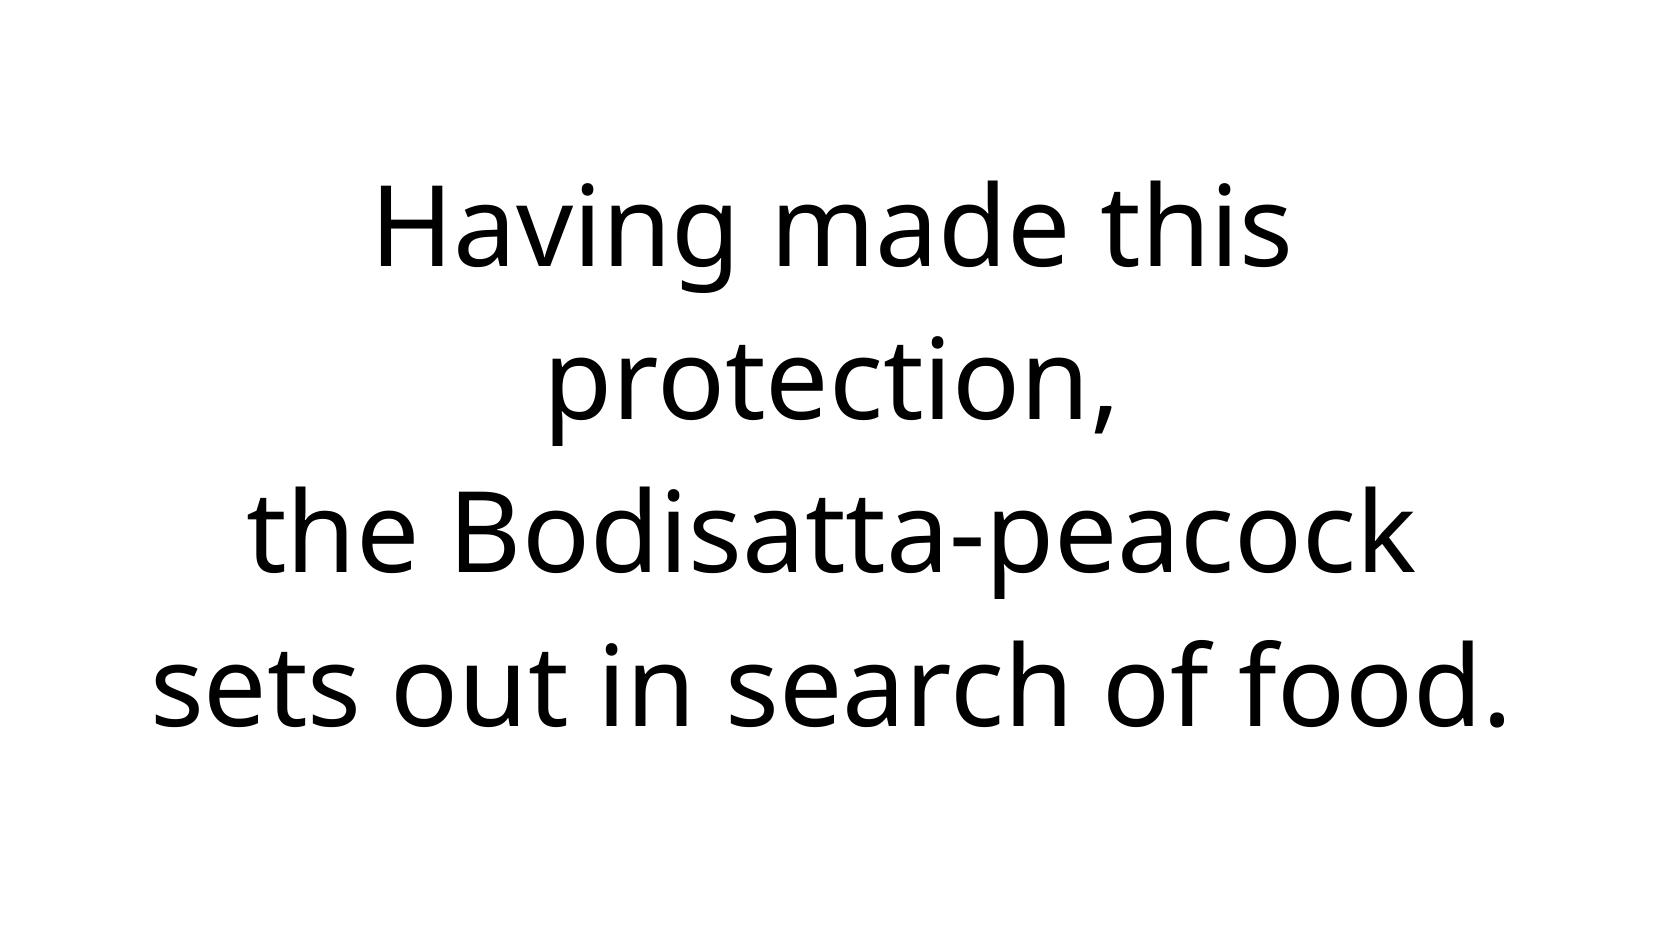

# Having made this protection,
the Bodisatta-peacock
sets out in search of food.